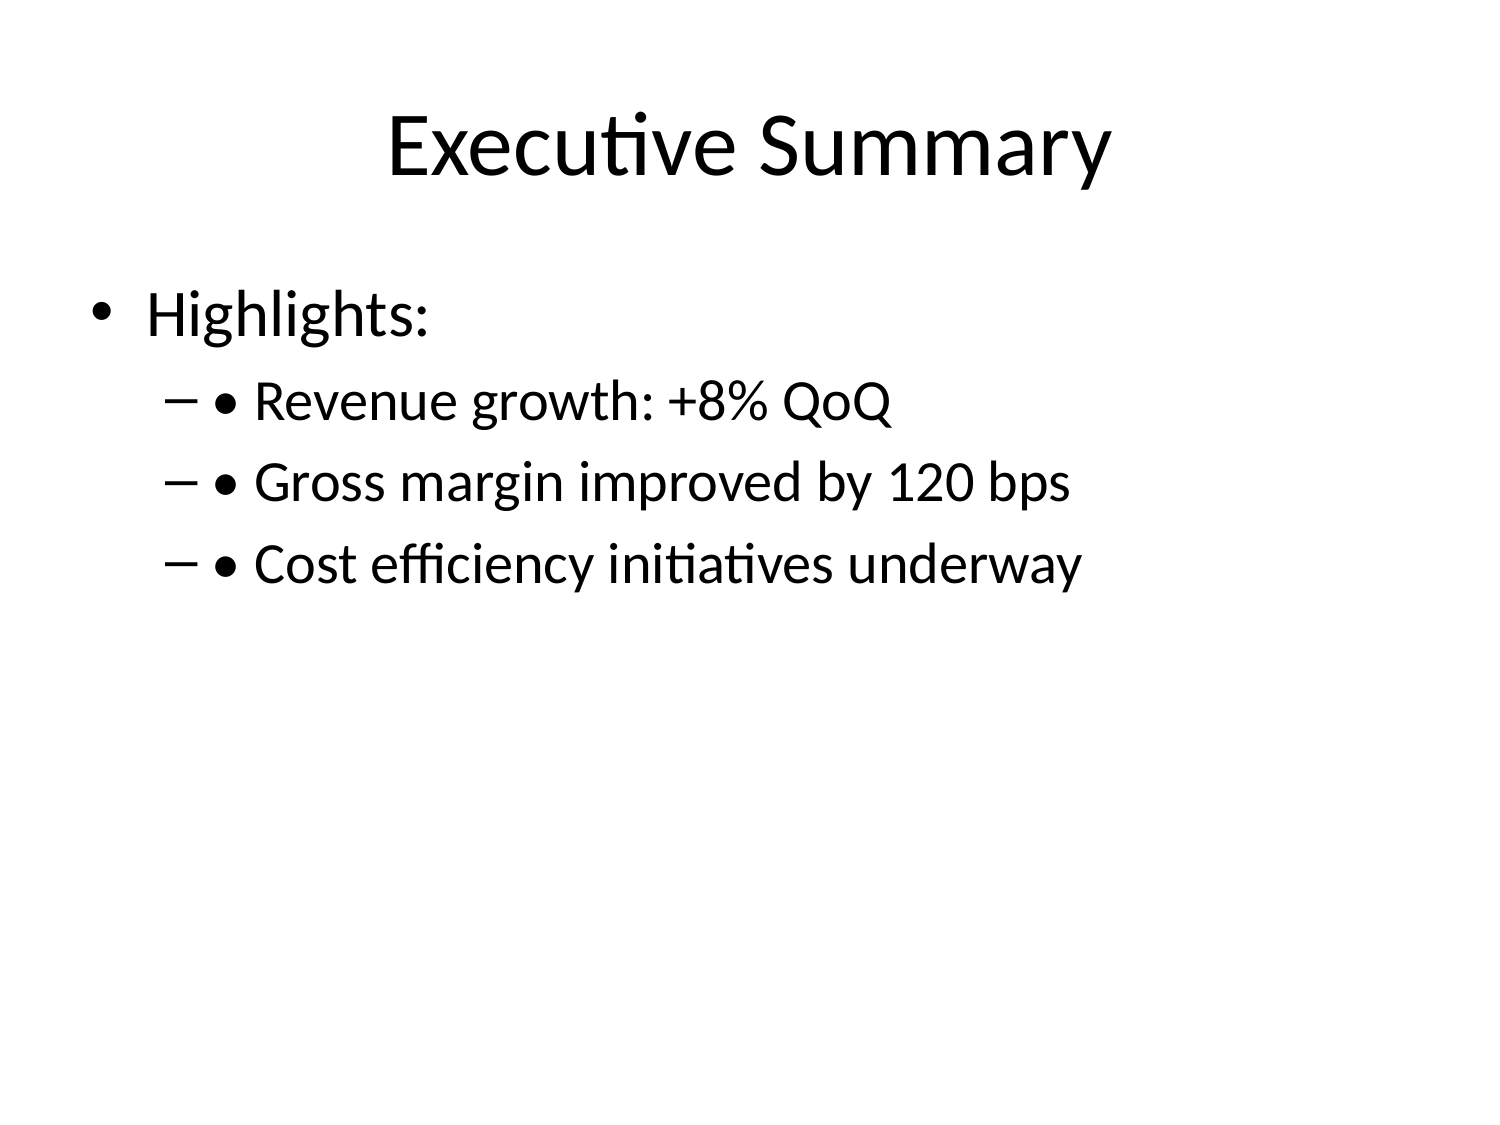

# Executive Summary
Highlights:
• Revenue growth: +8% QoQ
• Gross margin improved by 120 bps
• Cost efficiency initiatives underway